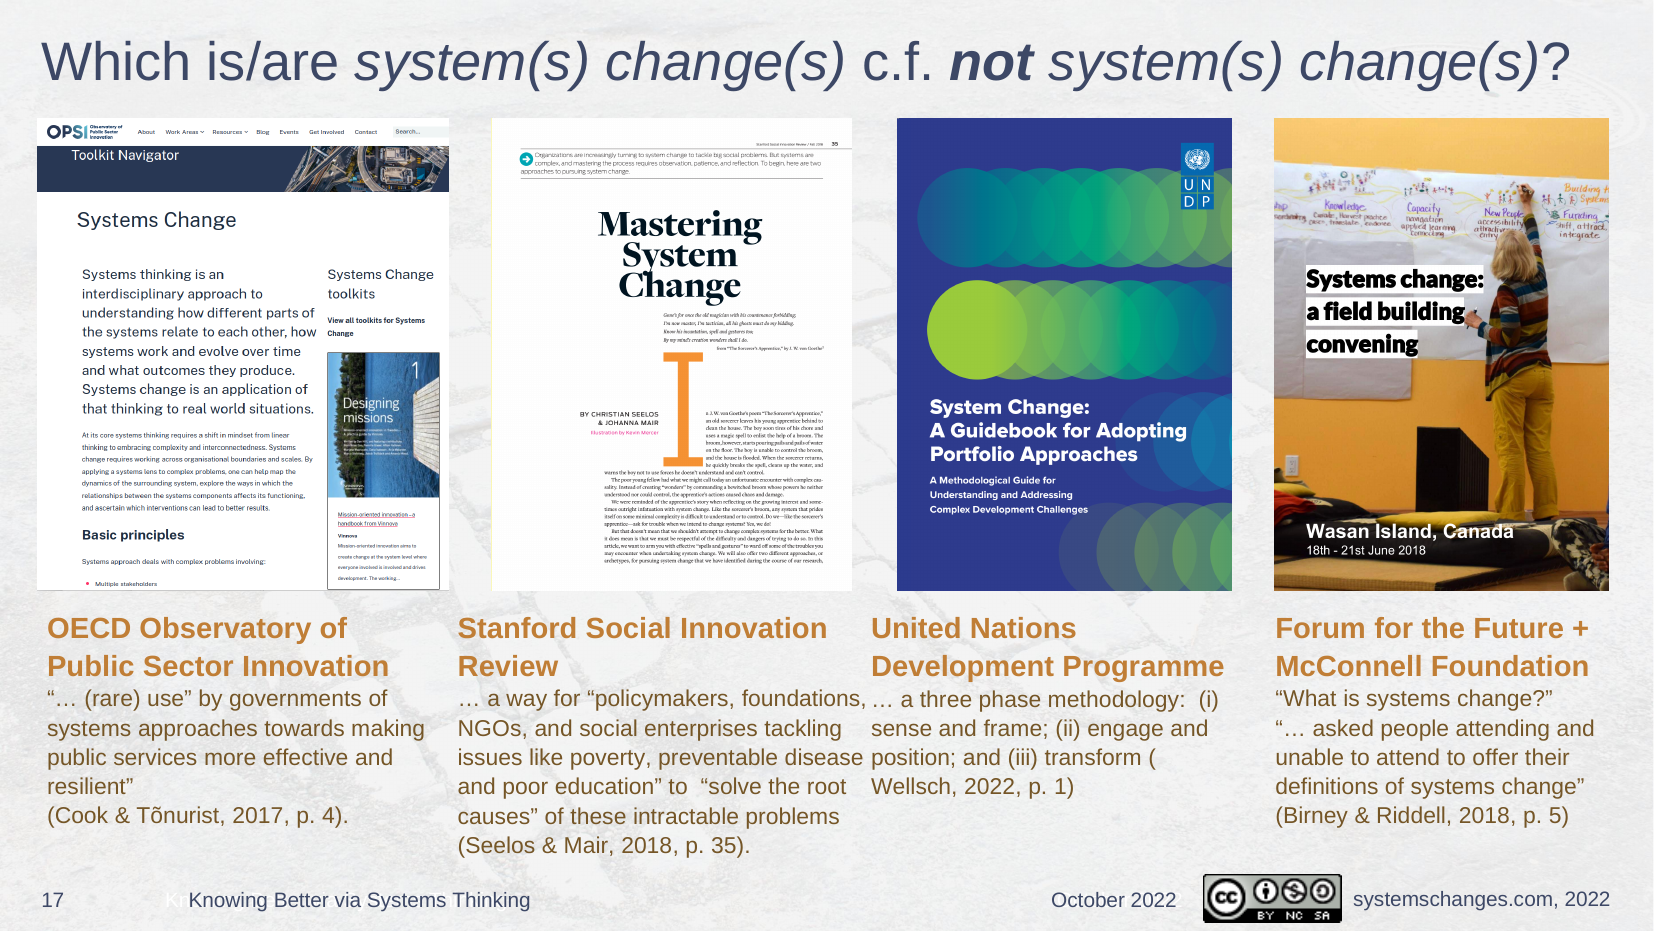

# Which is/are system(s) change(s) c.f. not system(s) change(s)?
OECD Observatory of Public Sector Innovation
“… (rare) use” by governments of systems approaches towards making public services more effective and resilient”
(Cook & Tõnurist, 2017, p. 4).
Forum for the Future + McConnell Foundation
“What is systems change?”
“… asked people attending and unable to attend to offer their definitions of systems change”
(Birney & Riddell, 2018, p. 5)
Stanford Social Innovation Review
… a way for “policymakers, foundations, NGOs, and social enterprises tackling issues like poverty, preventable disease and poor education” to “solve the root causes” of these intractable problems
(Seelos & Mair, 2018, p. 35).
United Nations Development Programme
… a three phase methodology: (i) sense and frame; (ii) engage and position; and (iii) transform (Wellsch, 2022, p. 1)
Knowing Better via Systems Thinking
October 2022